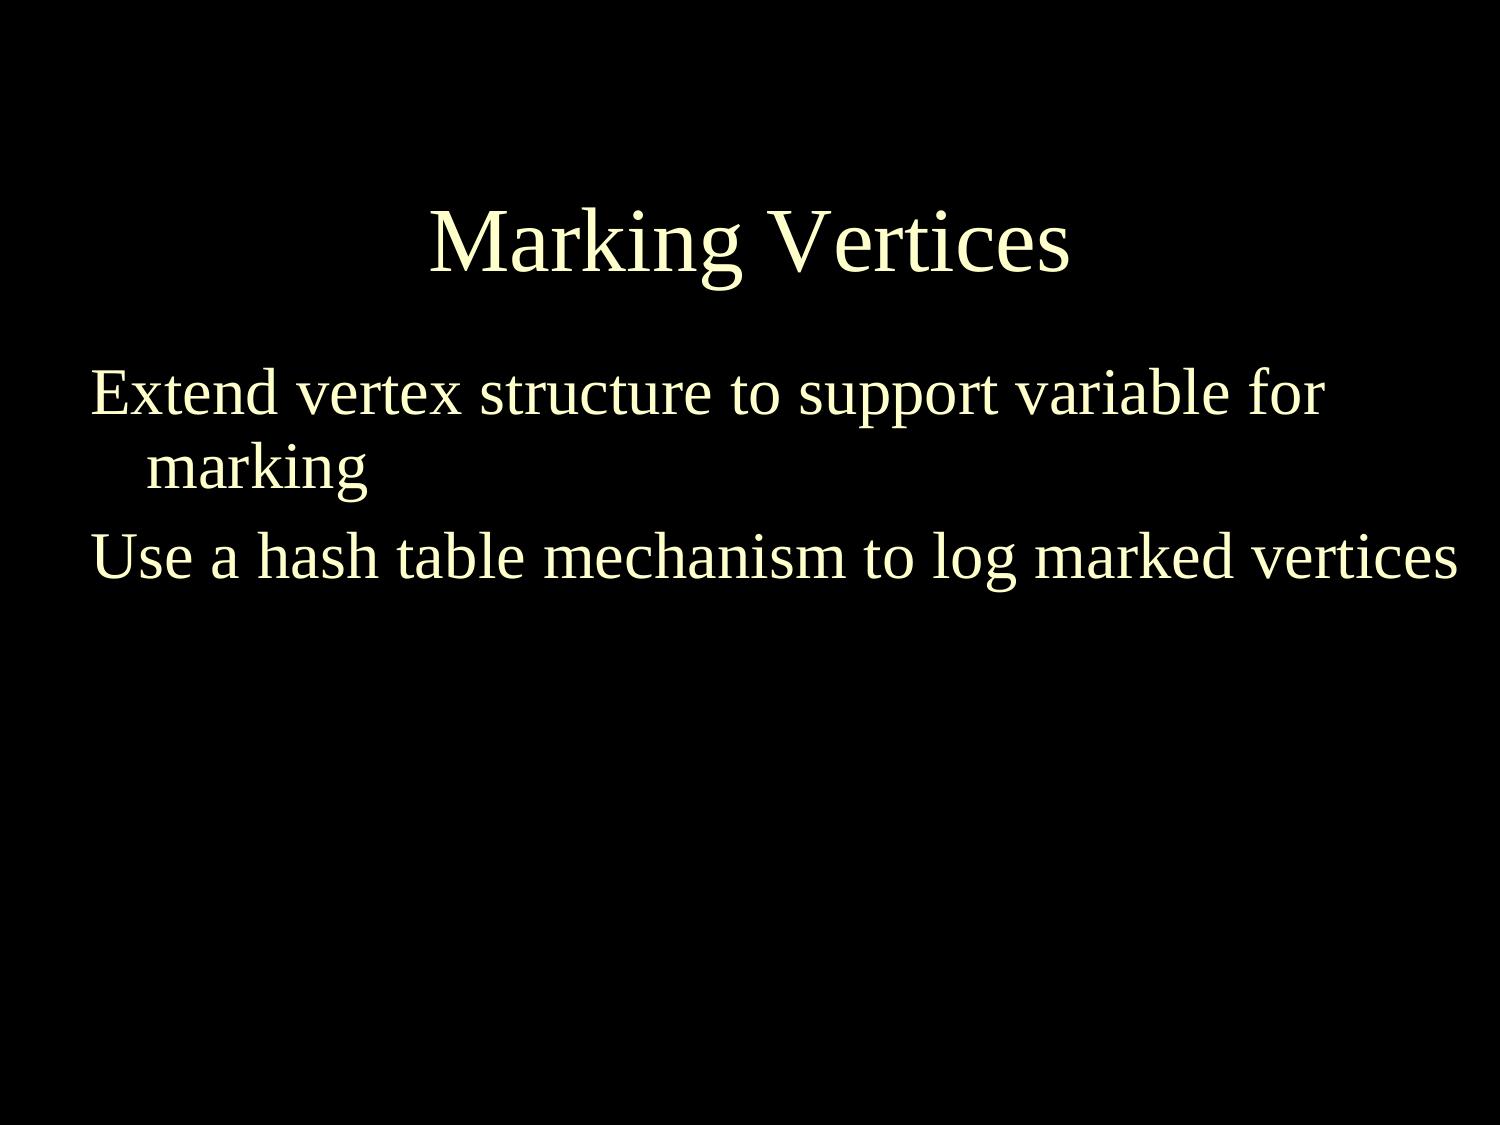

# Marking Vertices
Extend vertex structure to support variable for marking
Use a hash table mechanism to log marked vertices